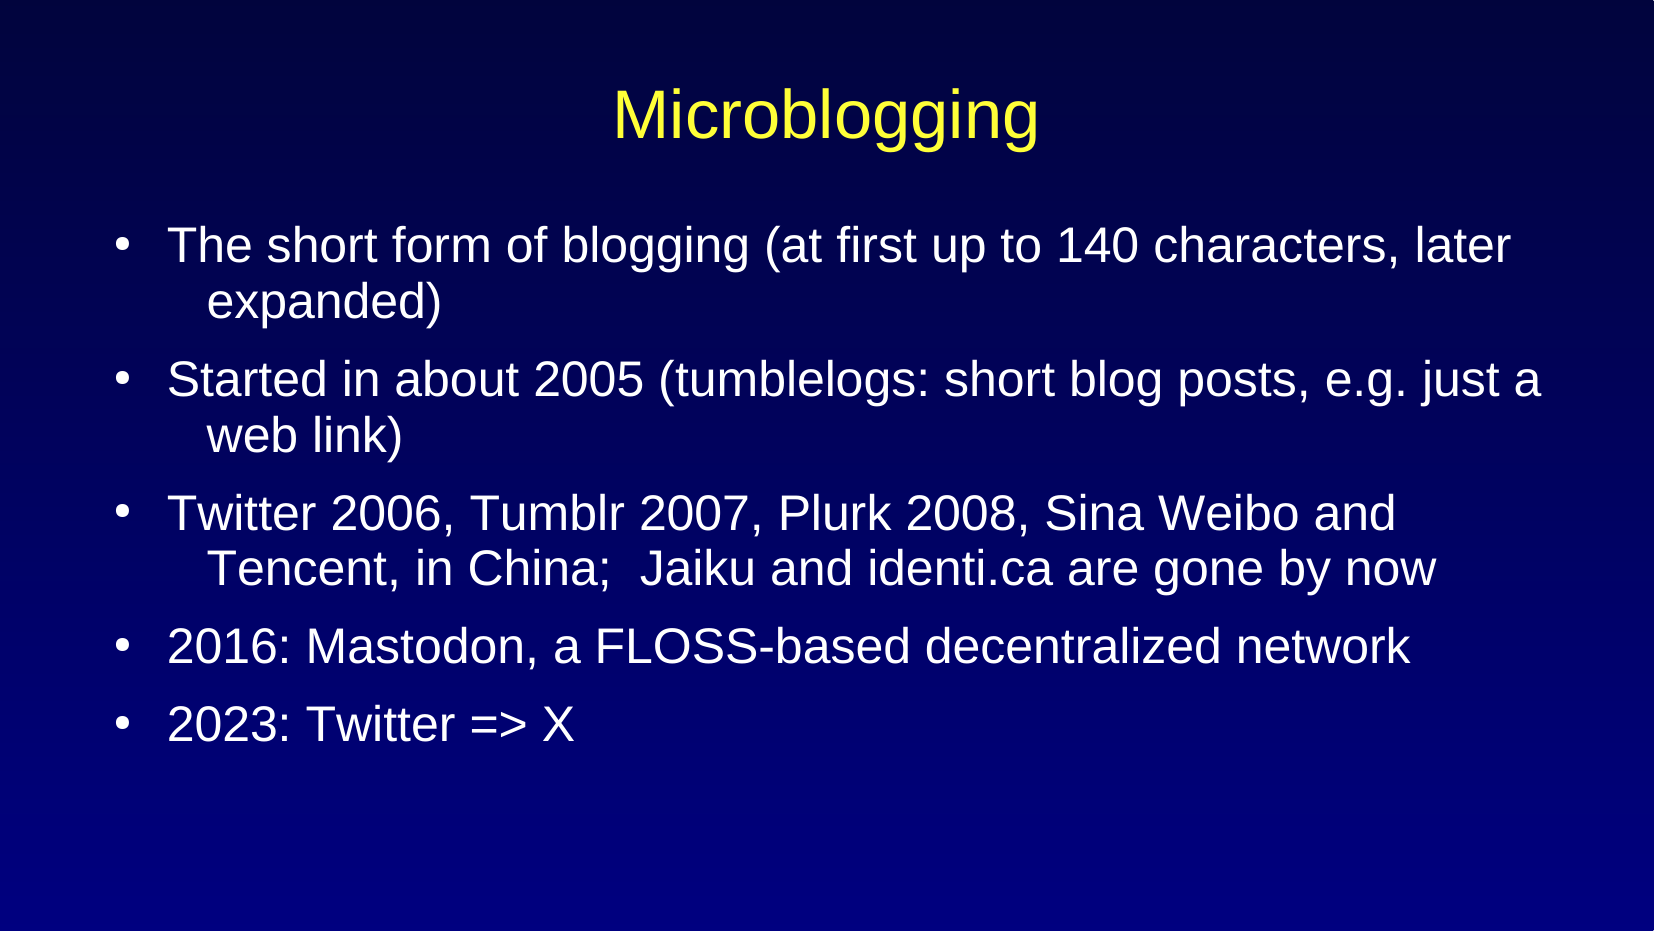

# Microblogging
The short form of blogging (at first up to 140 characters, later expanded)
Started in about 2005 (tumblelogs: short blog posts, e.g. just a web link)
Twitter 2006, Tumblr 2007, Plurk 2008, Sina Weibo and Tencent, in China; Jaiku and identi.ca are gone by now
2016: Mastodon, a FLOSS-based decentralized network
2023: Twitter => X